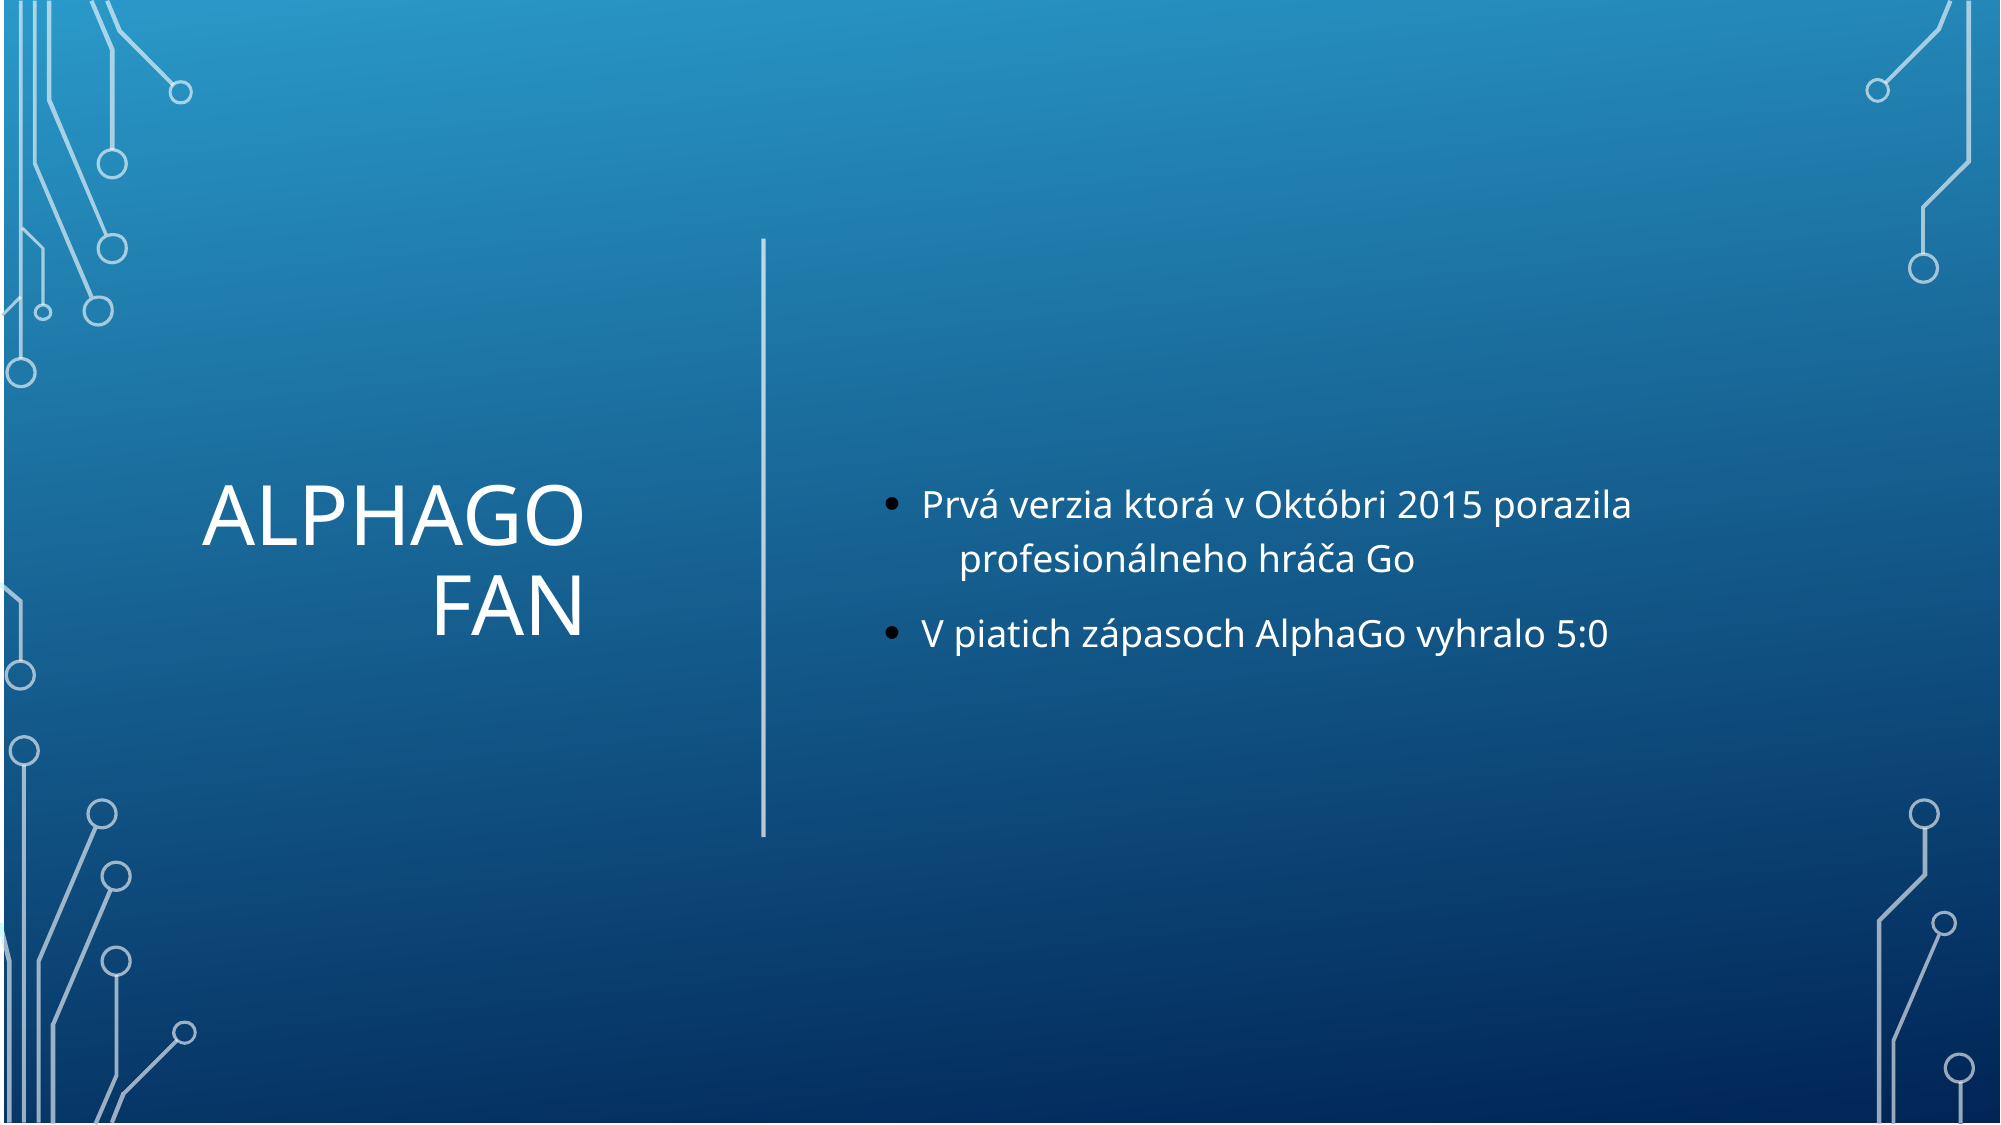

# AlphaGo Fan
Prvá verzia ktorá v Októbri 2015 porazila profesionálneho hráča Go
V piatich zápasoch AlphaGo vyhralo 5:0